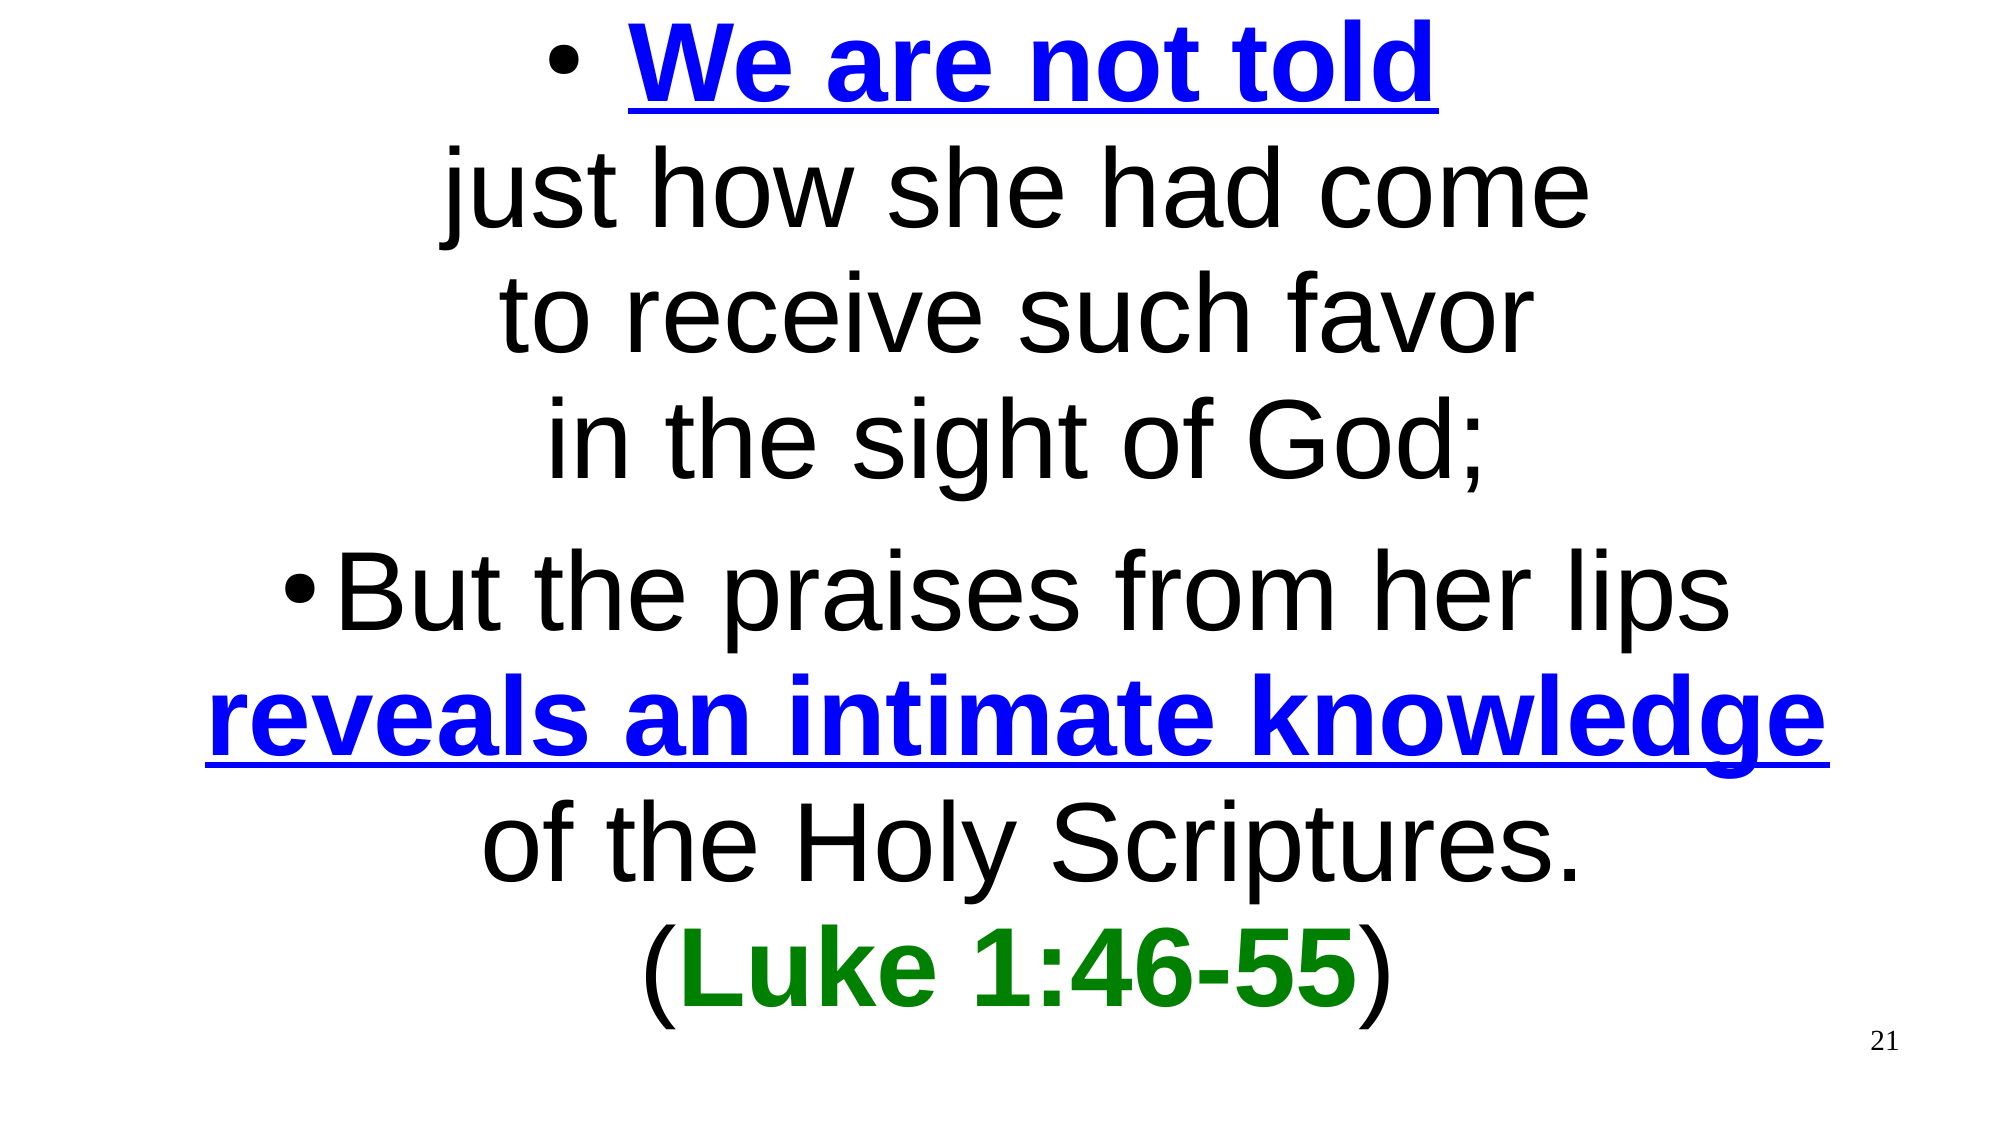

# We are not told just how she had come to receive such favor in the sight of God;
But the praises from her lips
reveals an intimate knowledge
of the Holy Scriptures.
(Luke 1:46-55)
21